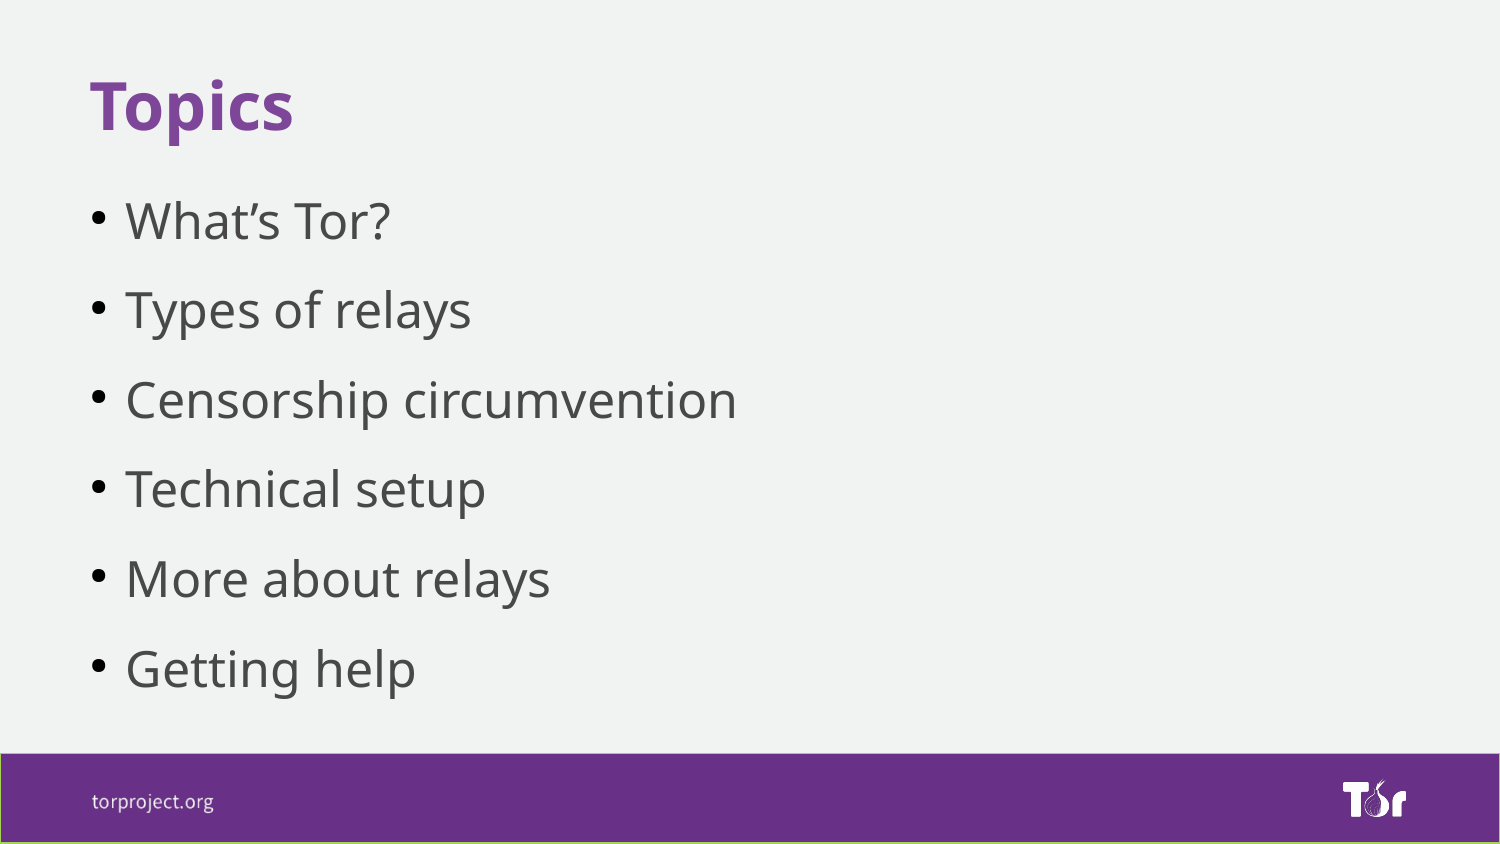

Topics
What’s Tor?
Types of relays
Censorship circumvention
Technical setup
More about relays
Getting help